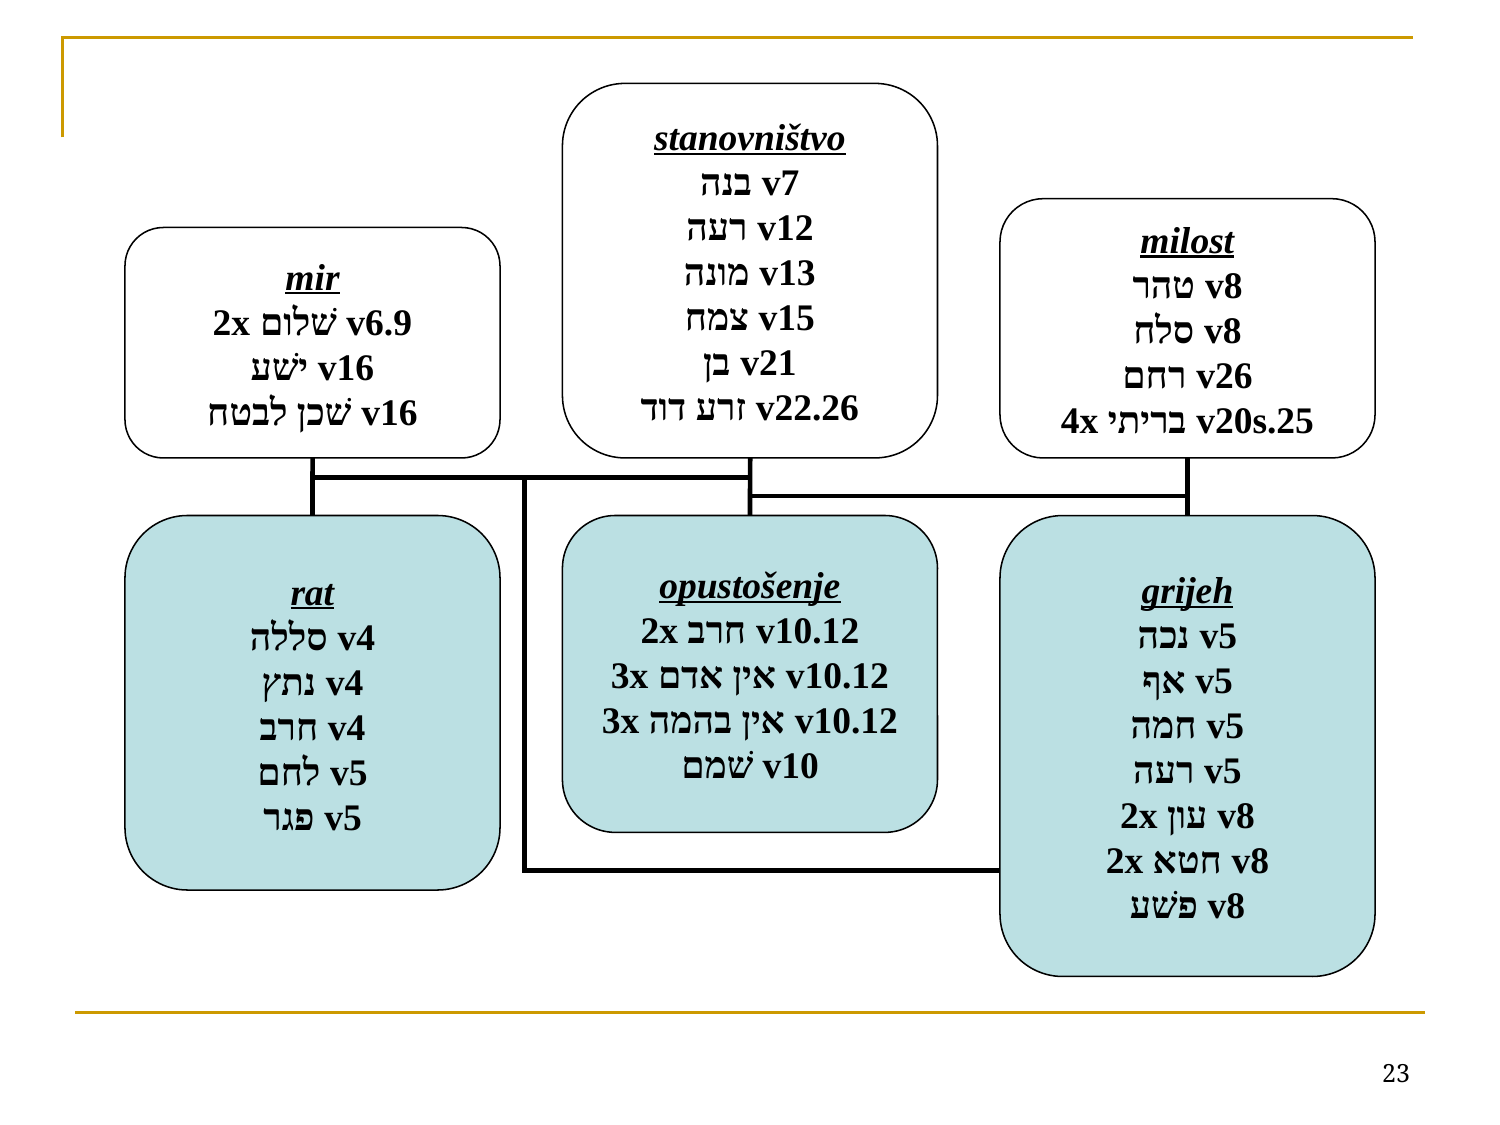

stanovništvo
בנה v7
רעה v12
מונה v13
צמח v15
בן v21
זרע דוד v22.26
milost
טהר v8
סלח v8
רחם v26
4x בריתי v20s.25
mir
2x שׁלום v6.9
ישׁע v16
שׁכן לבטח v16
rat
סללה v4
נתץ v4
חרב v4
לחם v5
פגר v5
opustošenje
2x חרב v10.12
3x אין אדם v10.12
3x אין בהמה v10.12
שׁמם v10
grijeh
נכה v5
אף v5
חמה v5
רעה v5
2x עון v8
2x חטא v8
פשׁע v8